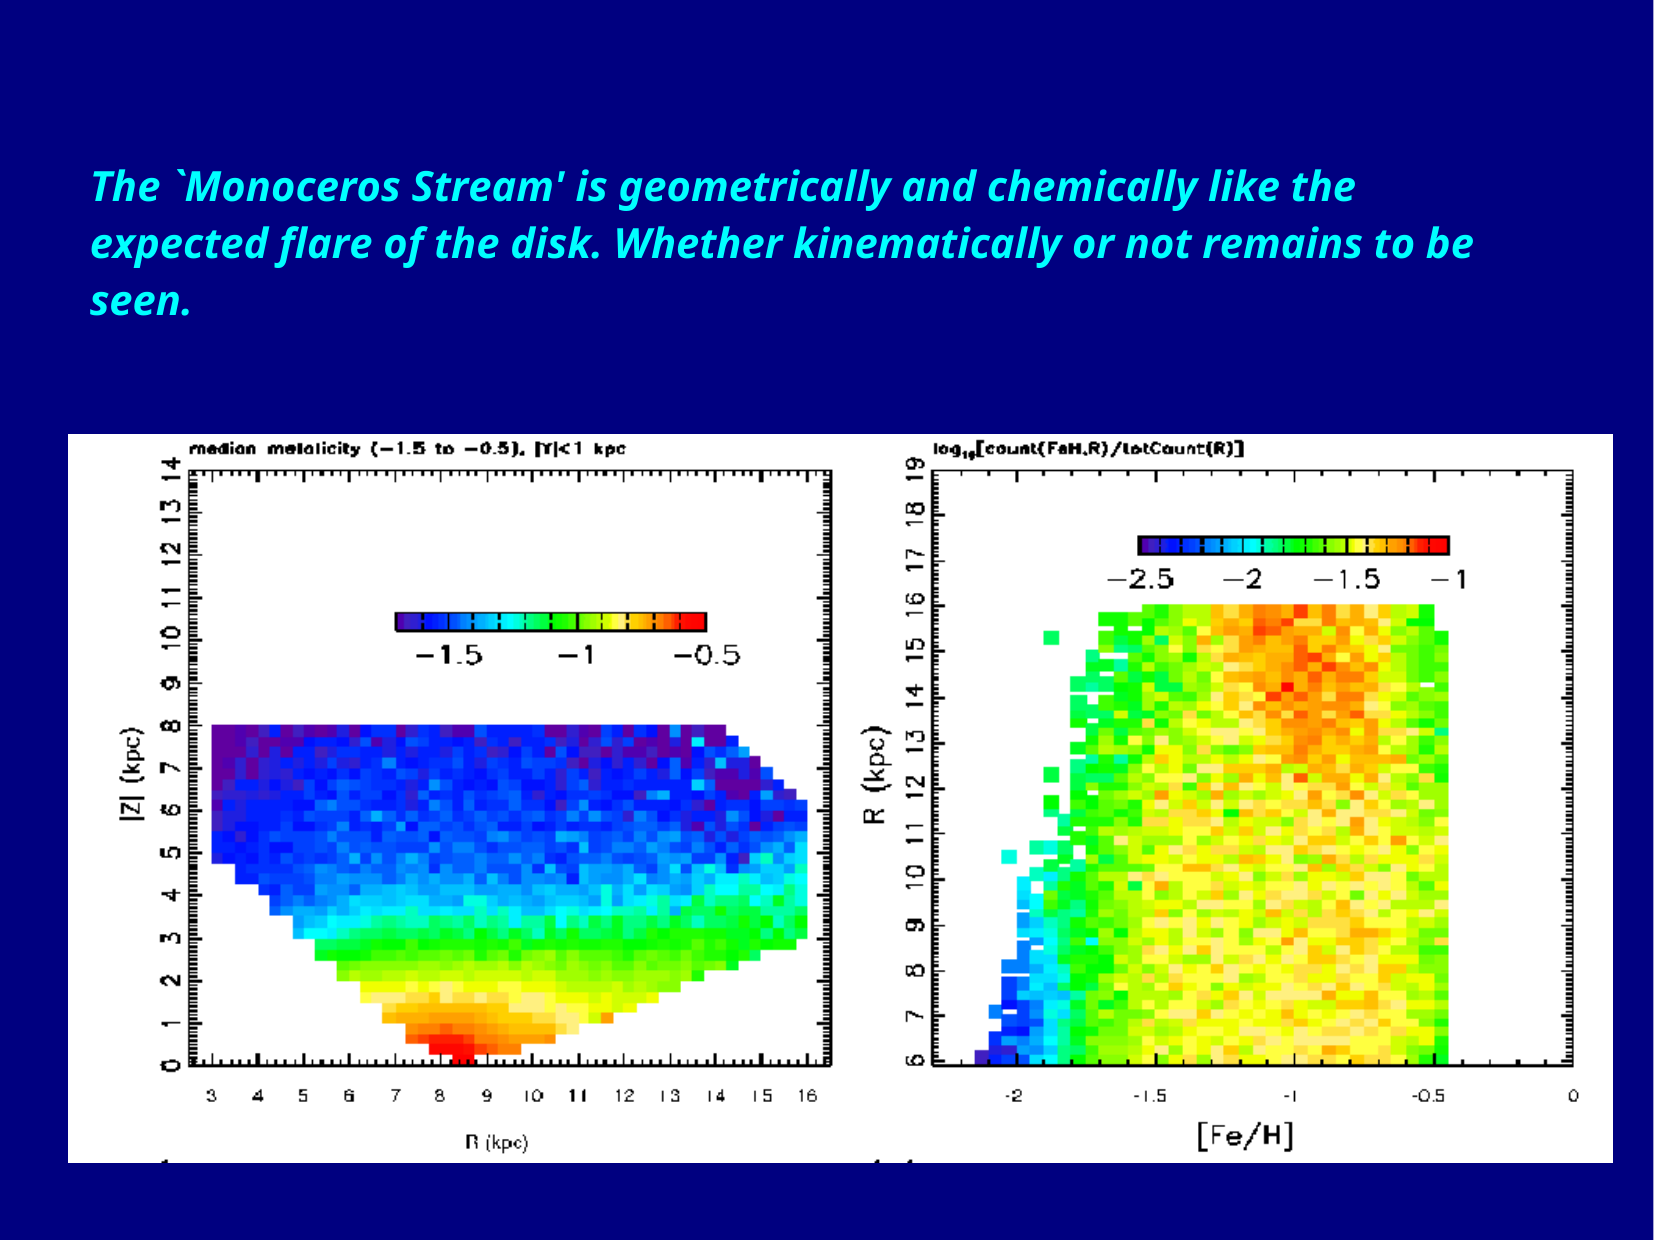

The `Monoceros Stream' is geometrically and chemically like the
expected flare of the disk. Whether kinematically or not remains to be
seen.